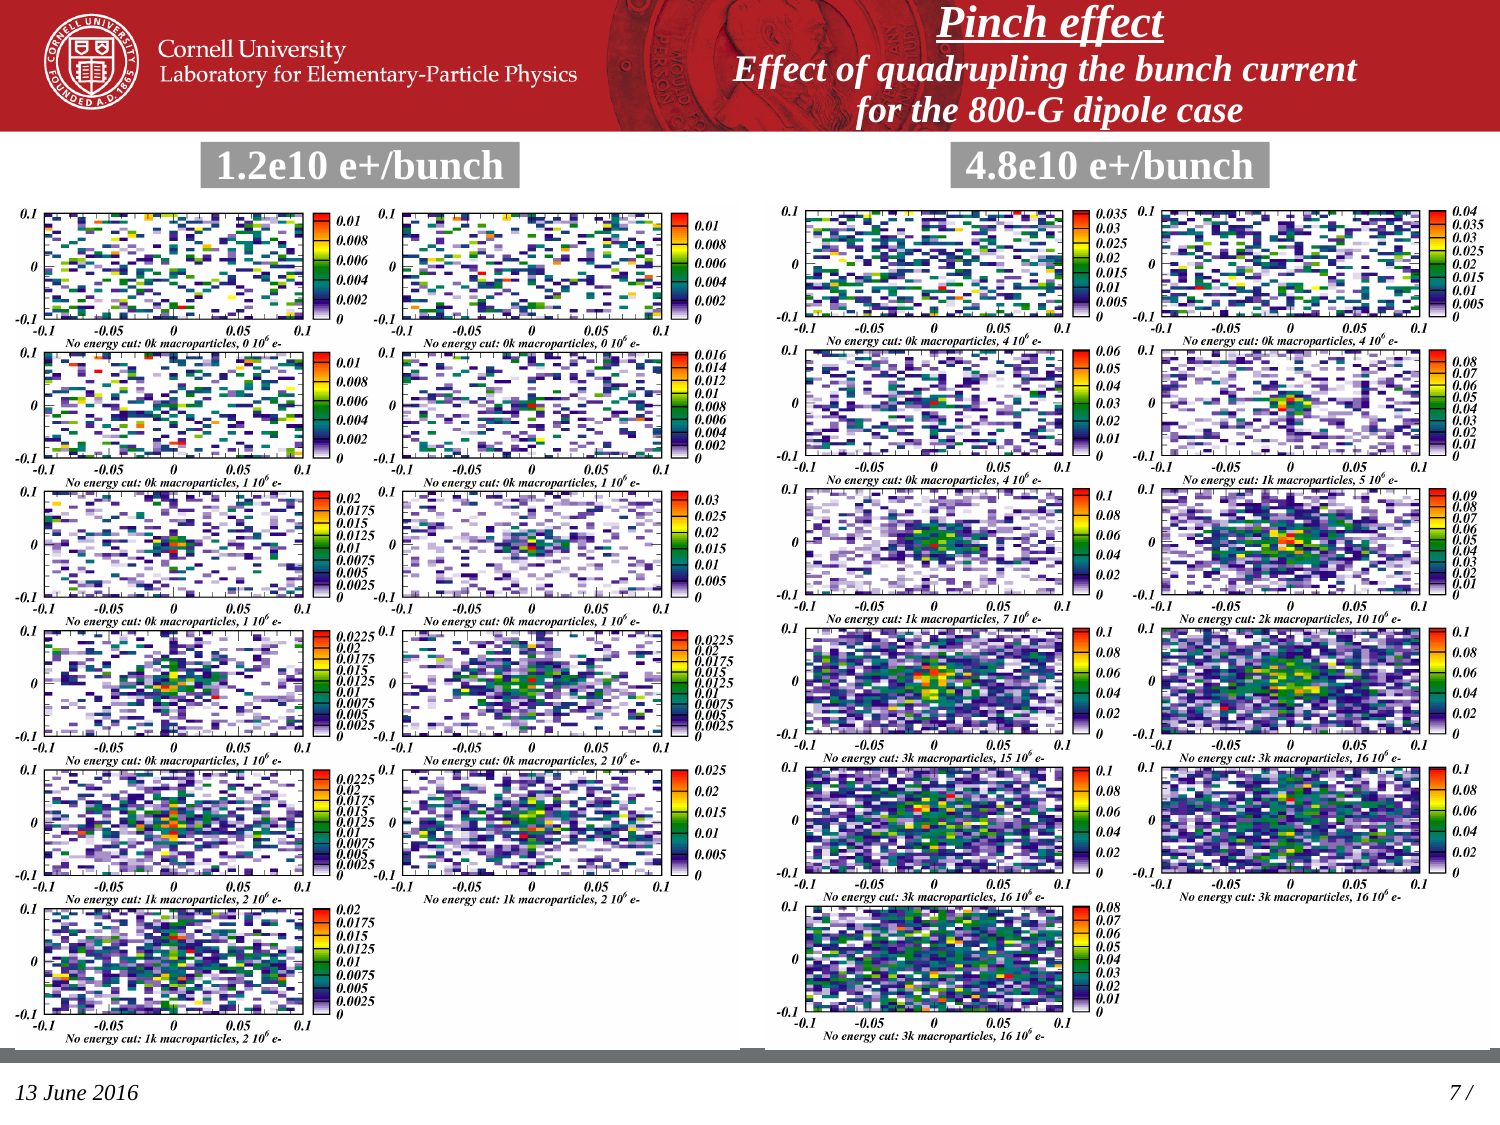

# Pinch effect Effect of quadrupling the bunch current for the 800-G dipole case
1.2e10 e+/bunch
4.8e10 e+/bunch